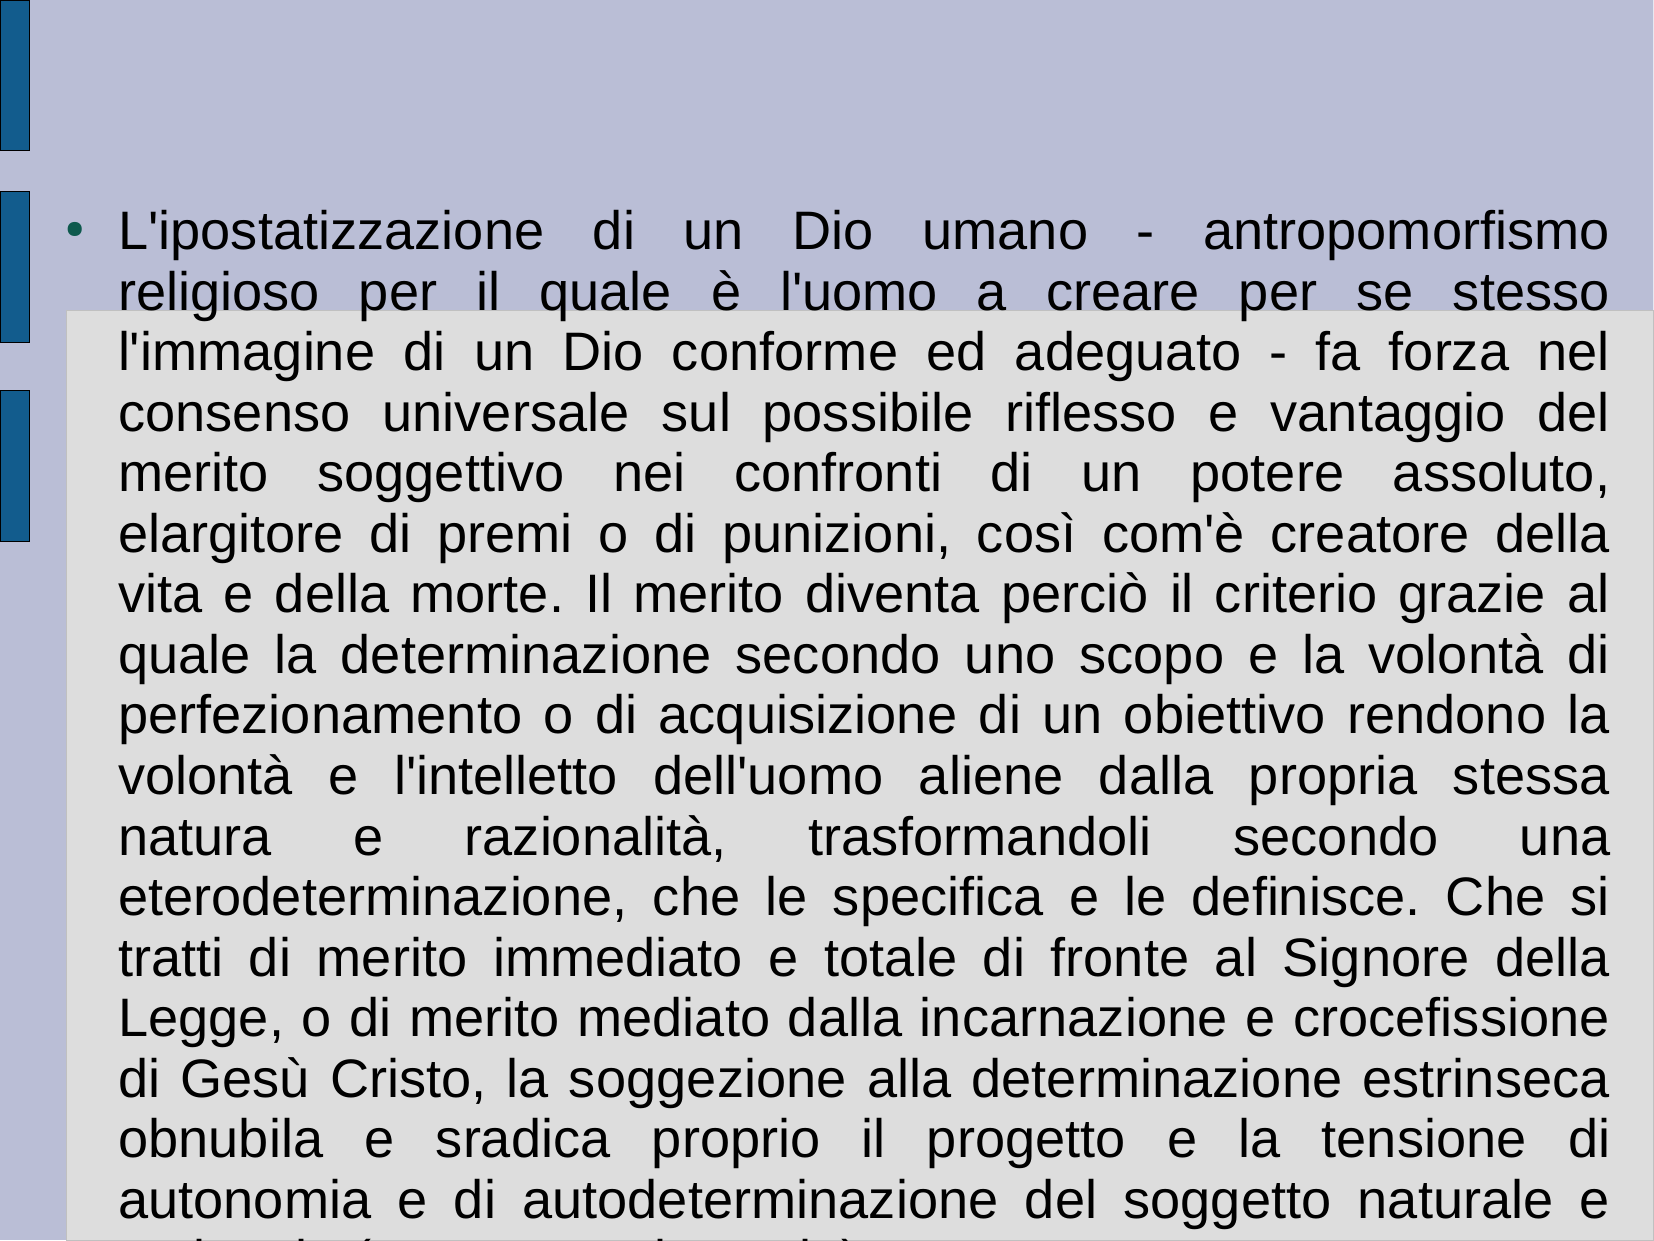

#
L'ipostatizzazione di un Dio umano - antropomorfismo religioso per il quale è l'uomo a creare per se stesso l'immagine di un Dio conforme ed adeguato - fa forza nel consenso universale sul possibile riflesso e vantaggio del merito soggettivo nei confronti di un potere assoluto, elargitore di premi o di punizioni, così com'è creatore della vita e della morte. Il merito diventa perciò il criterio grazie al quale la determinazione secondo uno scopo e la volontà di perfezionamento o di acquisizione di un obiettivo rendono la volontà e l'intelletto dell'uomo aliene dalla propria stessa natura e razionalità, trasformandoli secondo una eterodeterminazione, che le specifica e le definisce. Che si tratti di merito immediato e totale di fronte al Signore della Legge, o di merito mediato dalla incarnazione e crocefissione di Gesù Cristo, la soggezione alla determinazione estrinseca obnubila e sradica proprio il progetto e la tensione di autonomia e di autodeterminazione del soggetto naturale e razionale (soggetto universale).